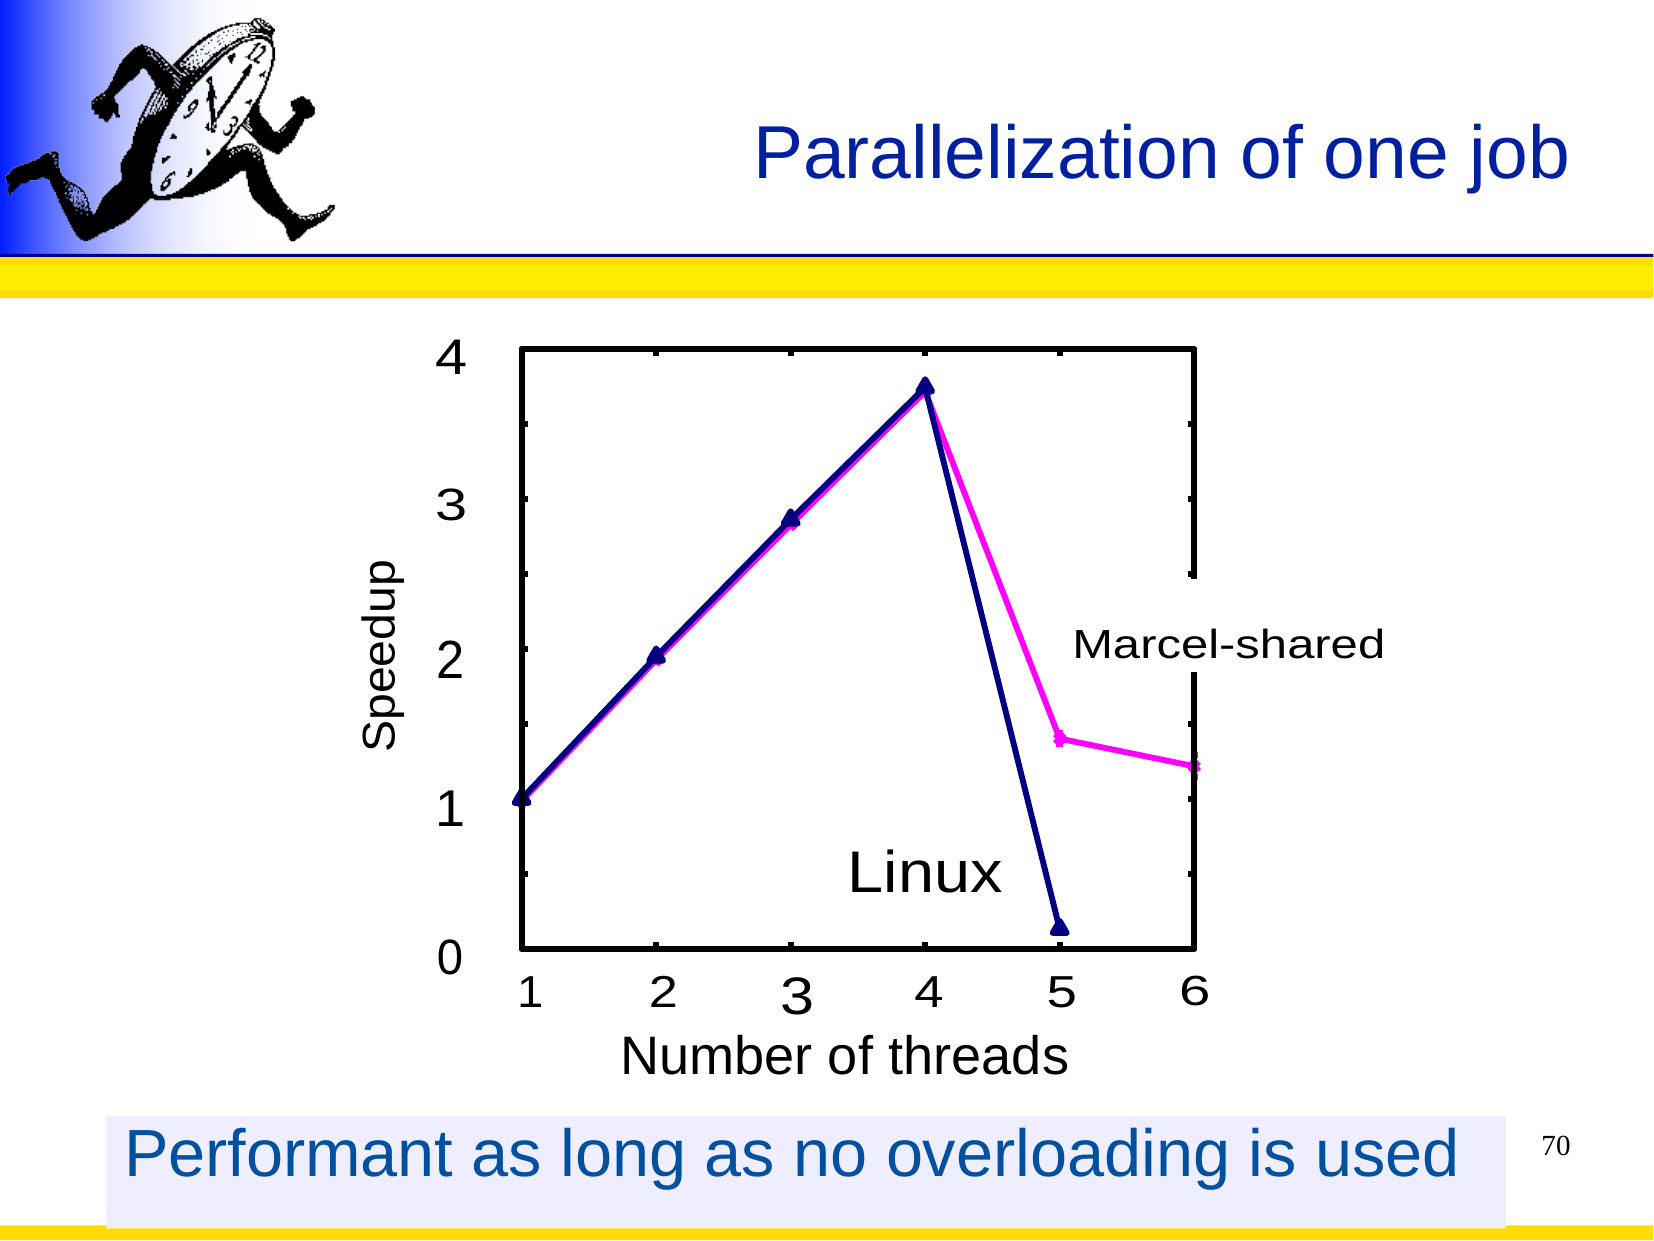

# Parallelization of one job
 4
 3
Marcel-shared
 2
Speedup
 1
Linux
 0
 1
 2
 3
 4
 5
 6
Nombre de threads
Number of threads
Performant as long as no overloading is used
70